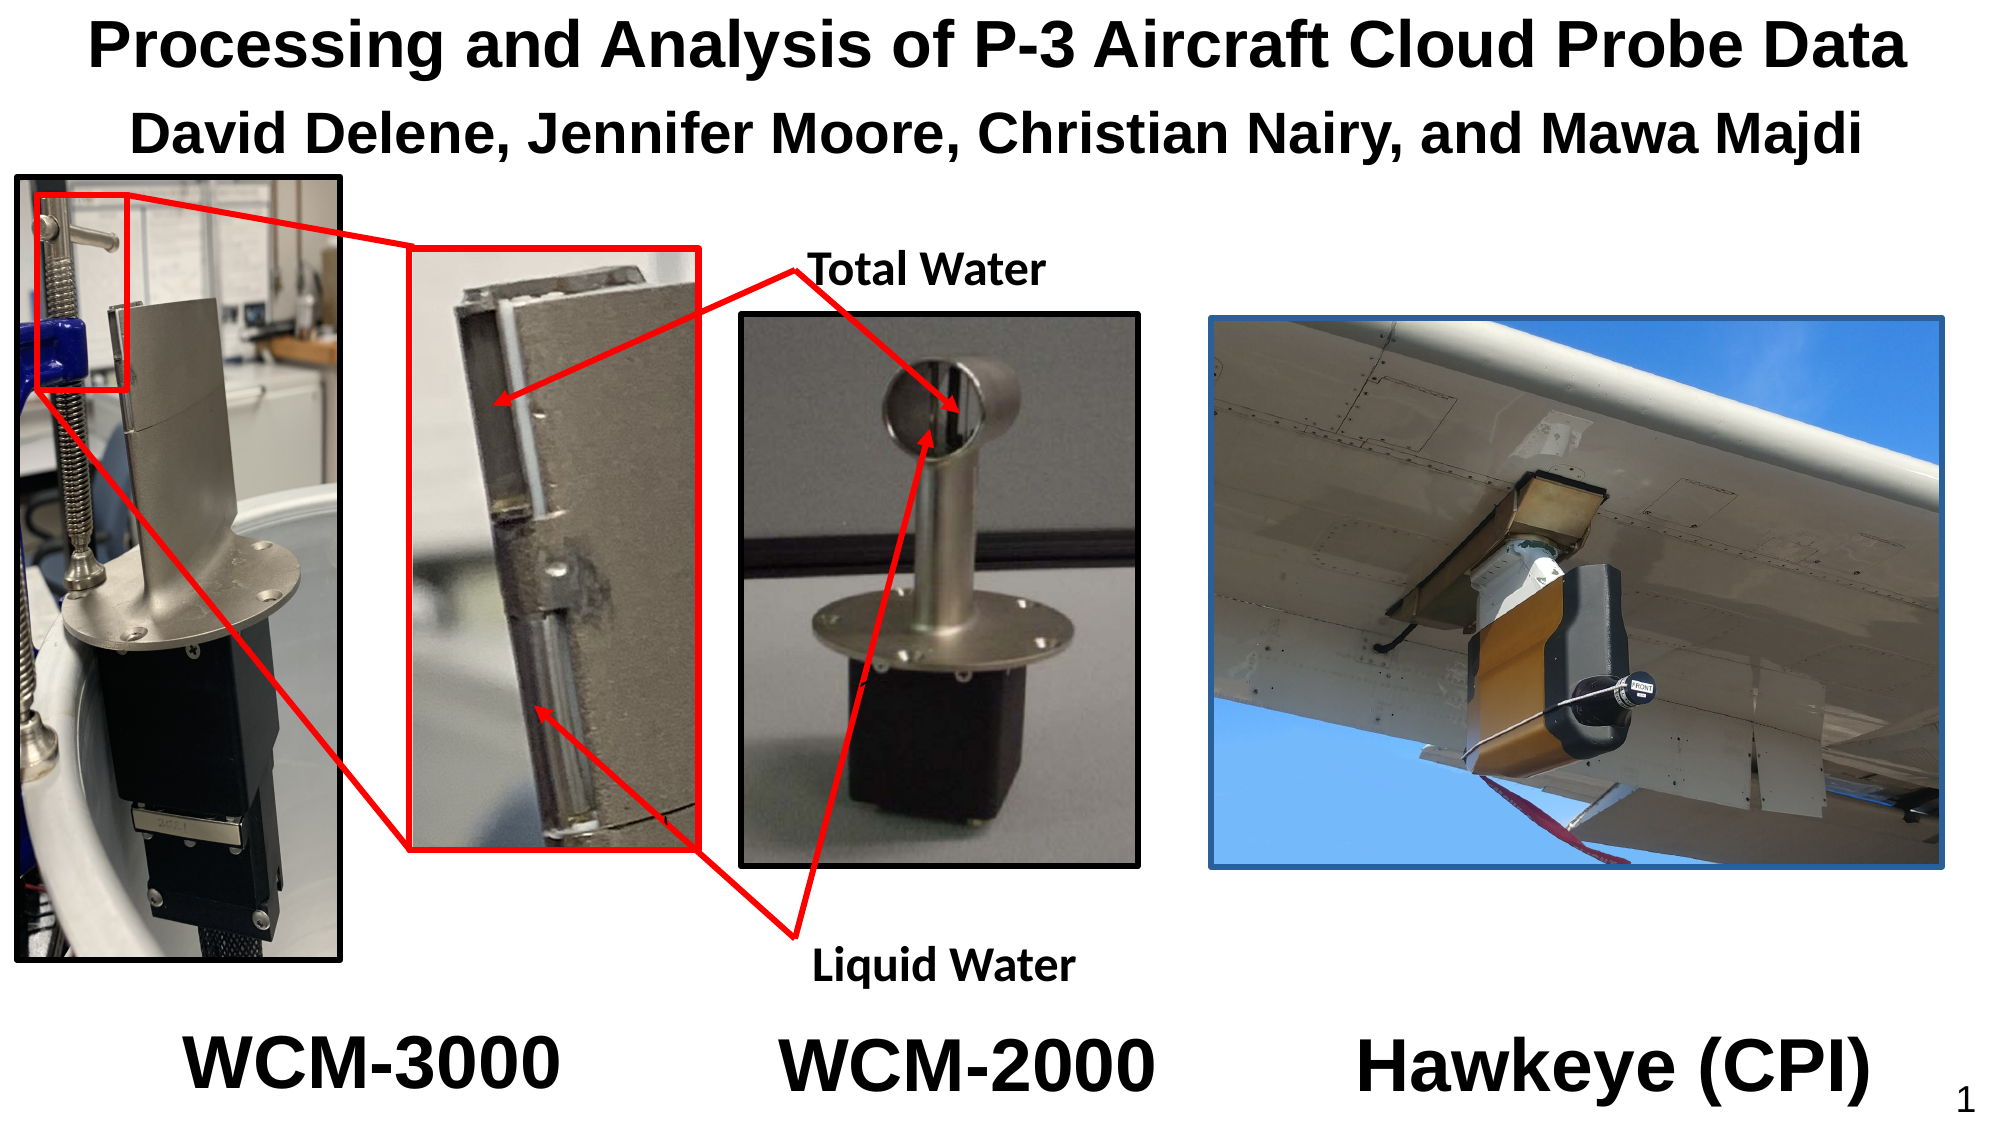

Processing and Analysis of P-3 Aircraft Cloud Probe Data
David Delene, Jennifer Moore, Christian Nairy, and Mawa Majdi
Total Water
`
`
Liquid Water
WCM-3000
WCM-2000
Hawkeye (CPI)